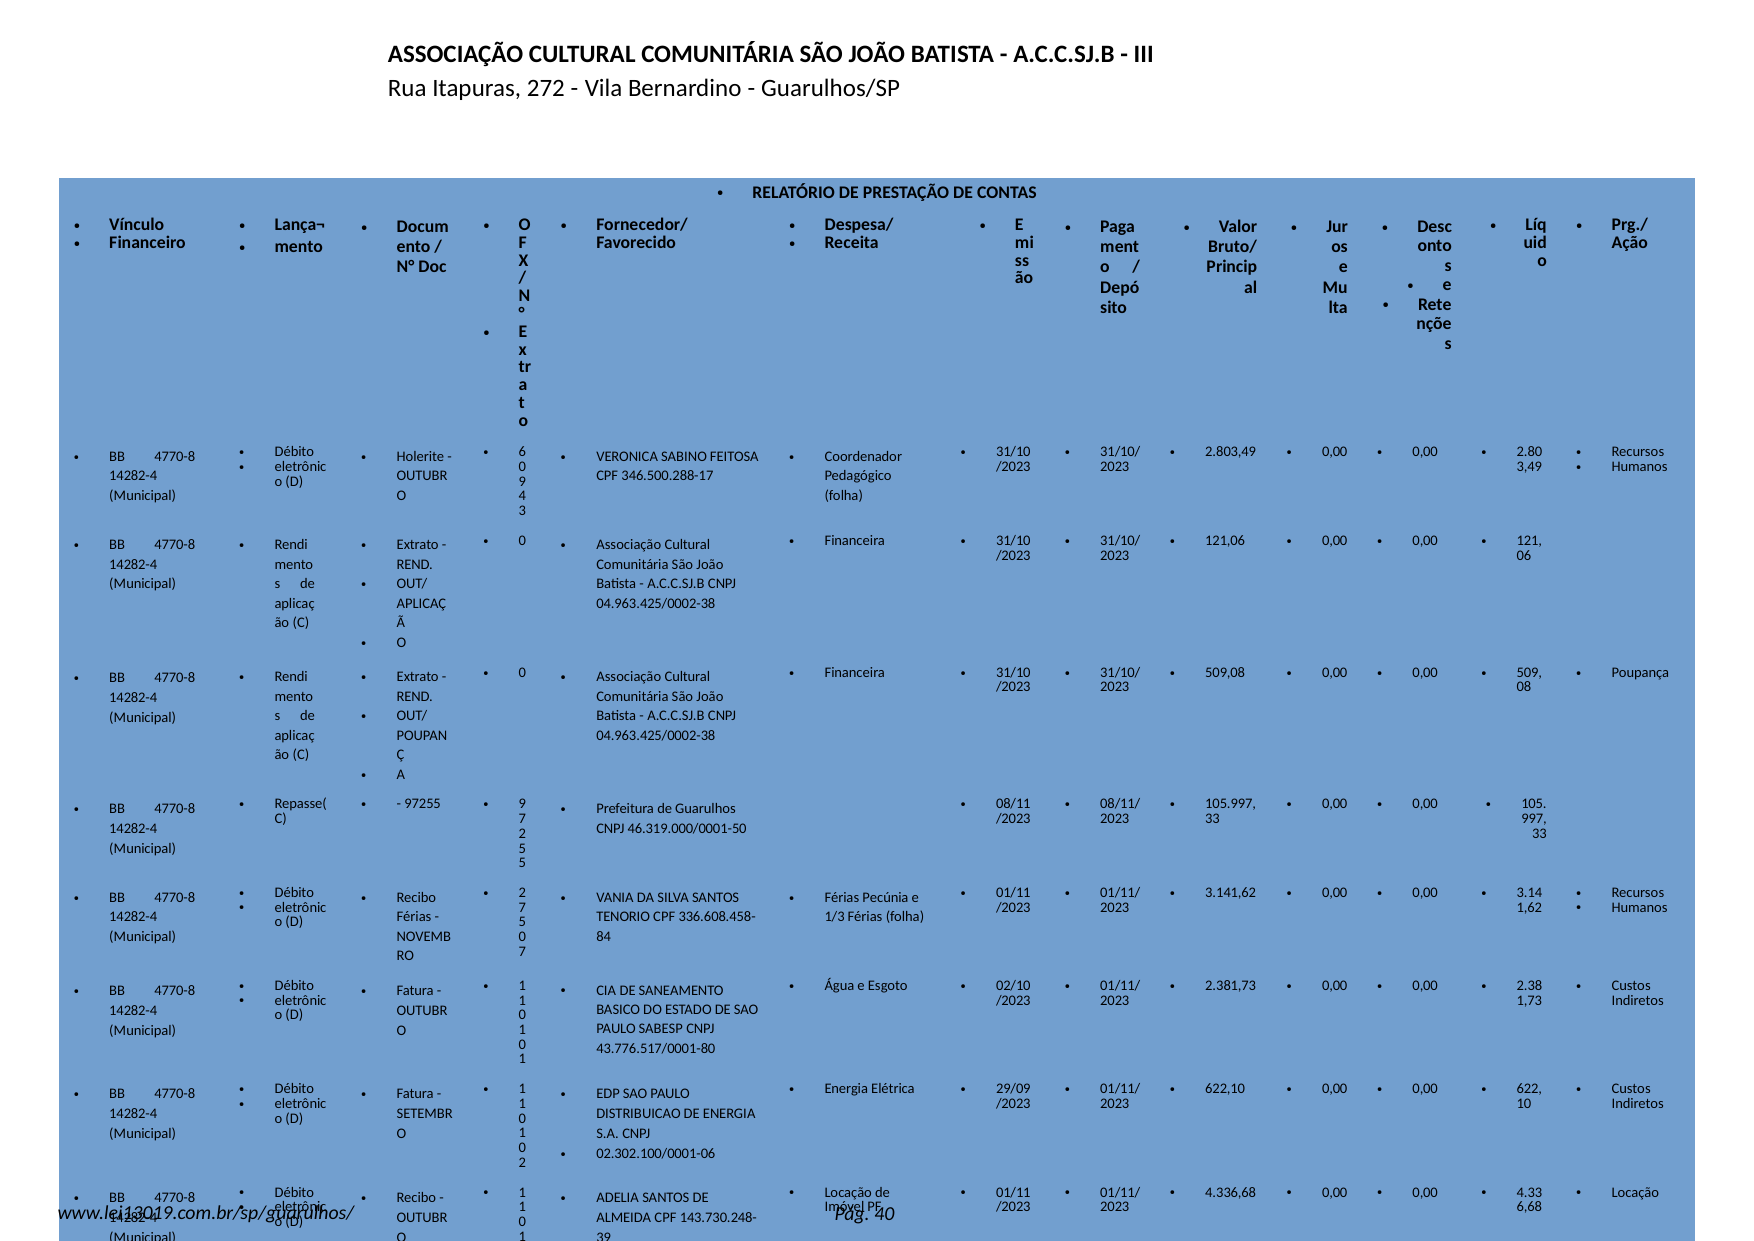

ASSOCIAÇÃO CULTURAL COMUNITÁRIA SÃO JOÃO BATISTA - A.C.C.SJ.B - III
Rua Itapuras, 272 - Vila Bernardino - Guarulhos/SP
| RELATÓRIO DE PRESTAÇÃO DE CONTAS | | | | | | | | | | | | |
| --- | --- | --- | --- | --- | --- | --- | --- | --- | --- | --- | --- | --- |
| Vínculo Financeiro | Lança¬ mento | Documento / N° Doc | OFX/N° Extrato | Fornecedor/ Favorecido | Despesa/ Receita | Emissão | Pagamento / Depósito | Valor Bruto/ Principal | Juros e Multa | Descontos e Retenções | Líquido | Prg./Ação |
| BB 4770-8 14282-4 (Municipal) | Débito eletrônico (D) | Holerite -OUTUBRO | 60943 | VERONICA SABINO FEITOSA CPF 346.500.288-17 | Coordenador Pedagógico (folha) | 31/10/2023 | 31/10/2023 | 2.803,49 | 0,00 | 0,00 | 2.803,49 | Recursos Humanos |
| BB 4770-8 14282-4 (Municipal) | Rendimentos de aplicação (C) | Extrato -REND. OUT/APLICAÇÃ O | 0 | Associação Cultural Comunitária São João Batista - A.C.C.SJ.B CNPJ 04.963.425/0002-38 | Financeira | 31/10/2023 | 31/10/2023 | 121,06 | 0,00 | 0,00 | 121,06 | |
| BB 4770-8 14282-4 (Municipal) | Rendimentos de aplicação (C) | Extrato -REND. OUT/POUPANÇ A | 0 | Associação Cultural Comunitária São João Batista - A.C.C.SJ.B CNPJ 04.963.425/0002-38 | Financeira | 31/10/2023 | 31/10/2023 | 509,08 | 0,00 | 0,00 | 509,08 | Poupança |
| BB 4770-8 14282-4 (Municipal) | Repasse(C) | - 97255 | 97255 | Prefeitura de Guarulhos CNPJ 46.319.000/0001-50 | | 08/11/2023 | 08/11/2023 | 105.997,33 | 0,00 | 0,00 | 105.997,33 | |
| BB 4770-8 14282-4 (Municipal) | Débito eletrônico (D) | Recibo Férias -NOVEMBRO | 27507 | VANIA DA SILVA SANTOS TENORIO CPF 336.608.458-84 | Férias Pecúnia e 1/3 Férias (folha) | 01/11/2023 | 01/11/2023 | 3.141,62 | 0,00 | 0,00 | 3.141,62 | Recursos Humanos |
| BB 4770-8 14282-4 (Municipal) | Débito eletrônico (D) | Fatura -OUTUBRO | 110101 | CIA DE SANEAMENTO BASICO DO ESTADO DE SAO PAULO SABESP CNPJ 43.776.517/0001-80 | Água e Esgoto | 02/10/2023 | 01/11/2023 | 2.381,73 | 0,00 | 0,00 | 2.381,73 | Custos Indiretos |
| BB 4770-8 14282-4 (Municipal) | Débito eletrônico (D) | Fatura -SETEMBRO | 110102 | EDP SAO PAULO DISTRIBUICAO DE ENERGIA S.A. CNPJ 02.302.100/0001-06 | Energia Elétrica | 29/09/2023 | 01/11/2023 | 622,10 | 0,00 | 0,00 | 622,10 | Custos Indiretos |
| BB 4770-8 14282-4 (Municipal) | Débito eletrônico (D) | Recibo -OUTUBRO | 110103 | ADELIA SANTOS DE ALMEIDA CPF 143.730.248-39 | Locação de Imóvel PF | 01/11/2023 | 01/11/2023 | 4.336,68 | 0,00 | 0,00 | 4.336,68 | Locação |
| BB 4770-8 14282-4 (Municipal) | Débito eletrônico (D) | Nota fiscal de serviços -10408 | 110601 | CBM SISTEMAS DE CONTROLE DE PONTO E ACESSO LTDA CNPJ 14.172.505/0001-48 | Manutenção de Bens da Unidade Escolar PJ | 01/11/2023 | 06/11/2023 | 420,00 | 0,00 | 0,00 | 420,00 | Custos Indiretos |
| BB 4770-8 14282-4 (Municipal) | Débito eletrônico (D) | Guia Fgts -OUTUBRO | 110701 | CAIXA ECONOMICA FEDERAL - FGTS CNPJ 00.360.305/0001-04 | FGTS - Fundo de Garantia | 31/10/2023 | 07/11/2023 | 4.758,63 | 0,00 | 0,00 | 4.758,63 | Recursos Humanos |
| BB 4770-8 14282-4 (Municipal) | Débito eletrônico (D) | Nota fiscal de serviços -1204 | 111001 | BANTINI SERVICOS DE ENGENHARIA LTDA CNPJ 29.458.610/0001-15 | Engenheiro de Segurança no Trabalho PJ | 06/11/2023 | 10/11/2023 | 440,00 | 0,00 | 0,00 | 440,00 | Custos Indiretos |
| BB 4770-8 14282-4 (Municipal) | Débito eletrônico (D) | Boleto -741325 | 111002 | PROAGIR CLUBE DE BENEFICIOS SOCIAIS CNPJ 34.002.229/0001-87 | Contribuição Bem Estar Social | 27/10/2023 | 10/11/2023 | 299,25 | 0,00 | 0,00 | 299,25 | Recursos Humanos |
www.lei13019.com.br/sp/guarulhos/
Pág. 40